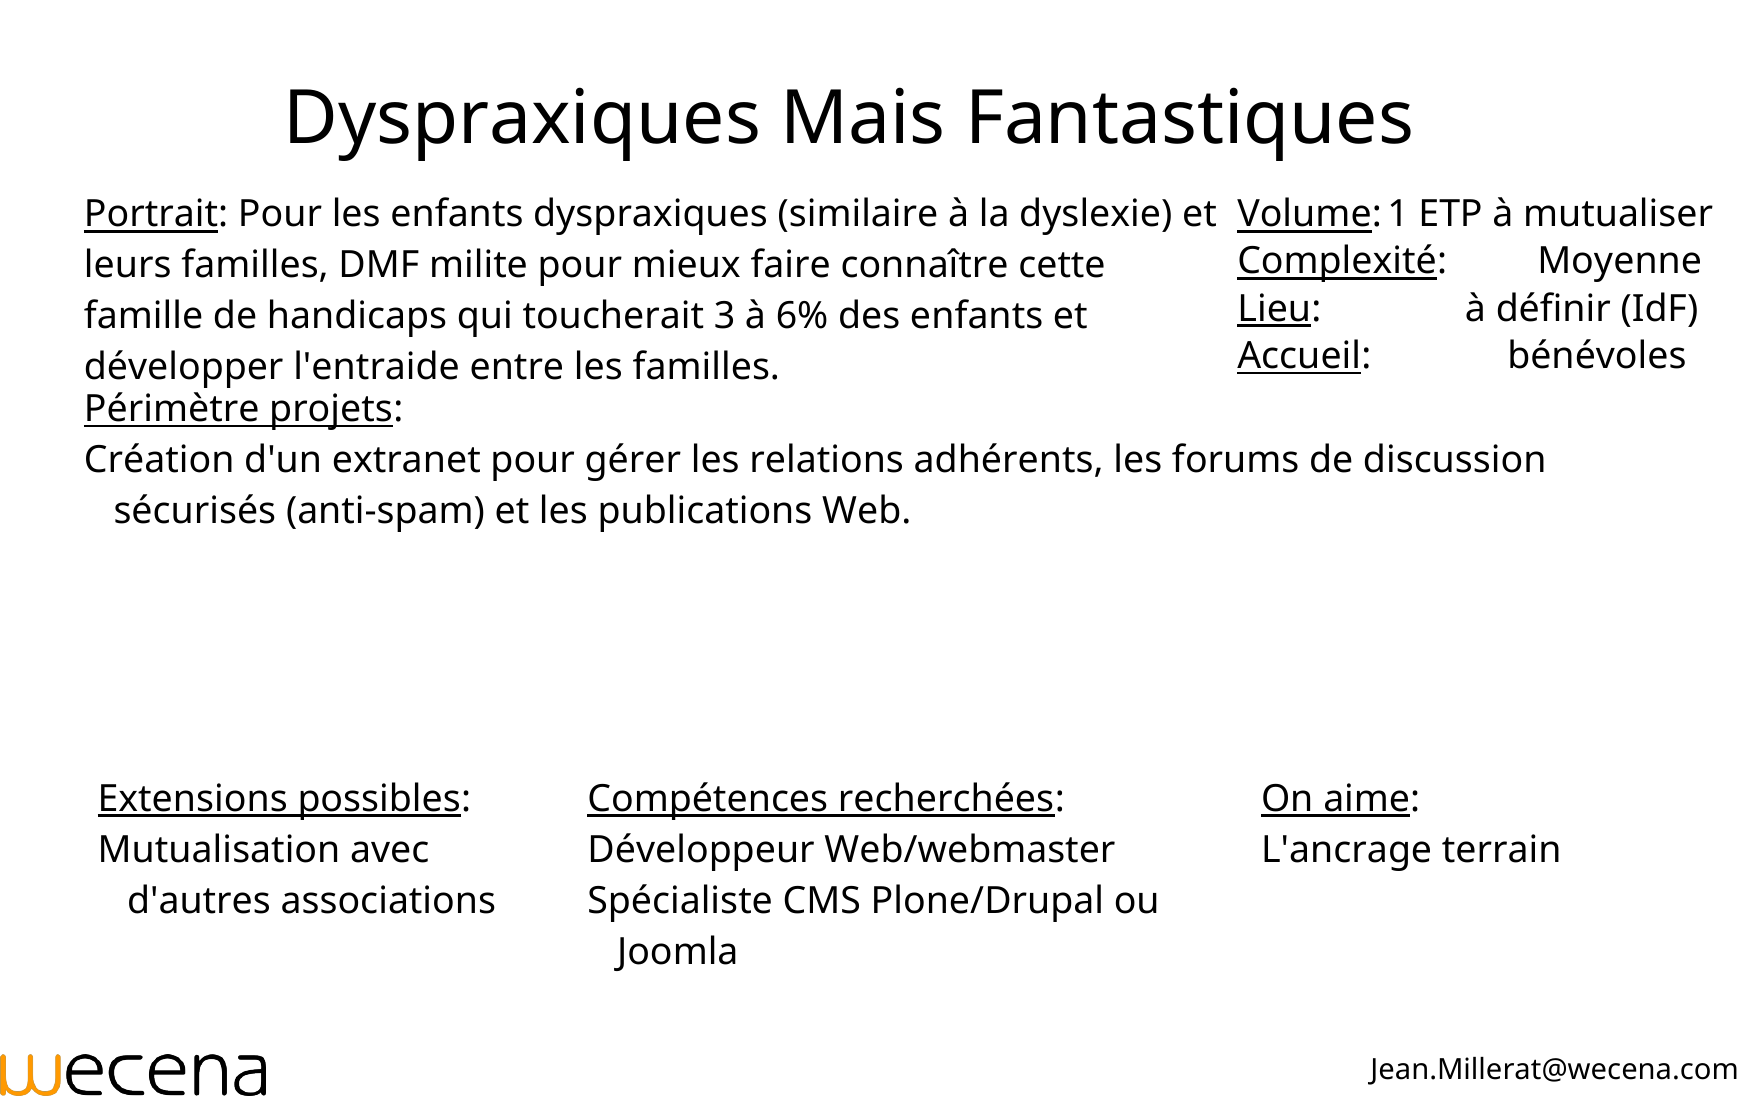

# Dyspraxiques Mais Fantastiques
Portrait: Pour les enfants dyspraxiques (similaire à la dyslexie) et leurs familles, DMF milite pour mieux faire connaître cette famille de handicaps qui toucherait 3 à 6% des enfants et développer l'entraide entre les familles.
Volume:	1 ETP à mutualiser
Complexité: 	Moyenne
Lieu: 	 à définir (IdF)
Accueil: bénévoles
Périmètre projets:
Création d'un extranet pour gérer les relations adhérents, les forums de discussion sécurisés (anti-spam) et les publications Web.
Extensions possibles:
Mutualisation avec
d'autres associations
Compétences recherchées:
Développeur Web/webmaster
Spécialiste CMS Plone/Drupal ou
Joomla
On aime:
L'ancrage terrain